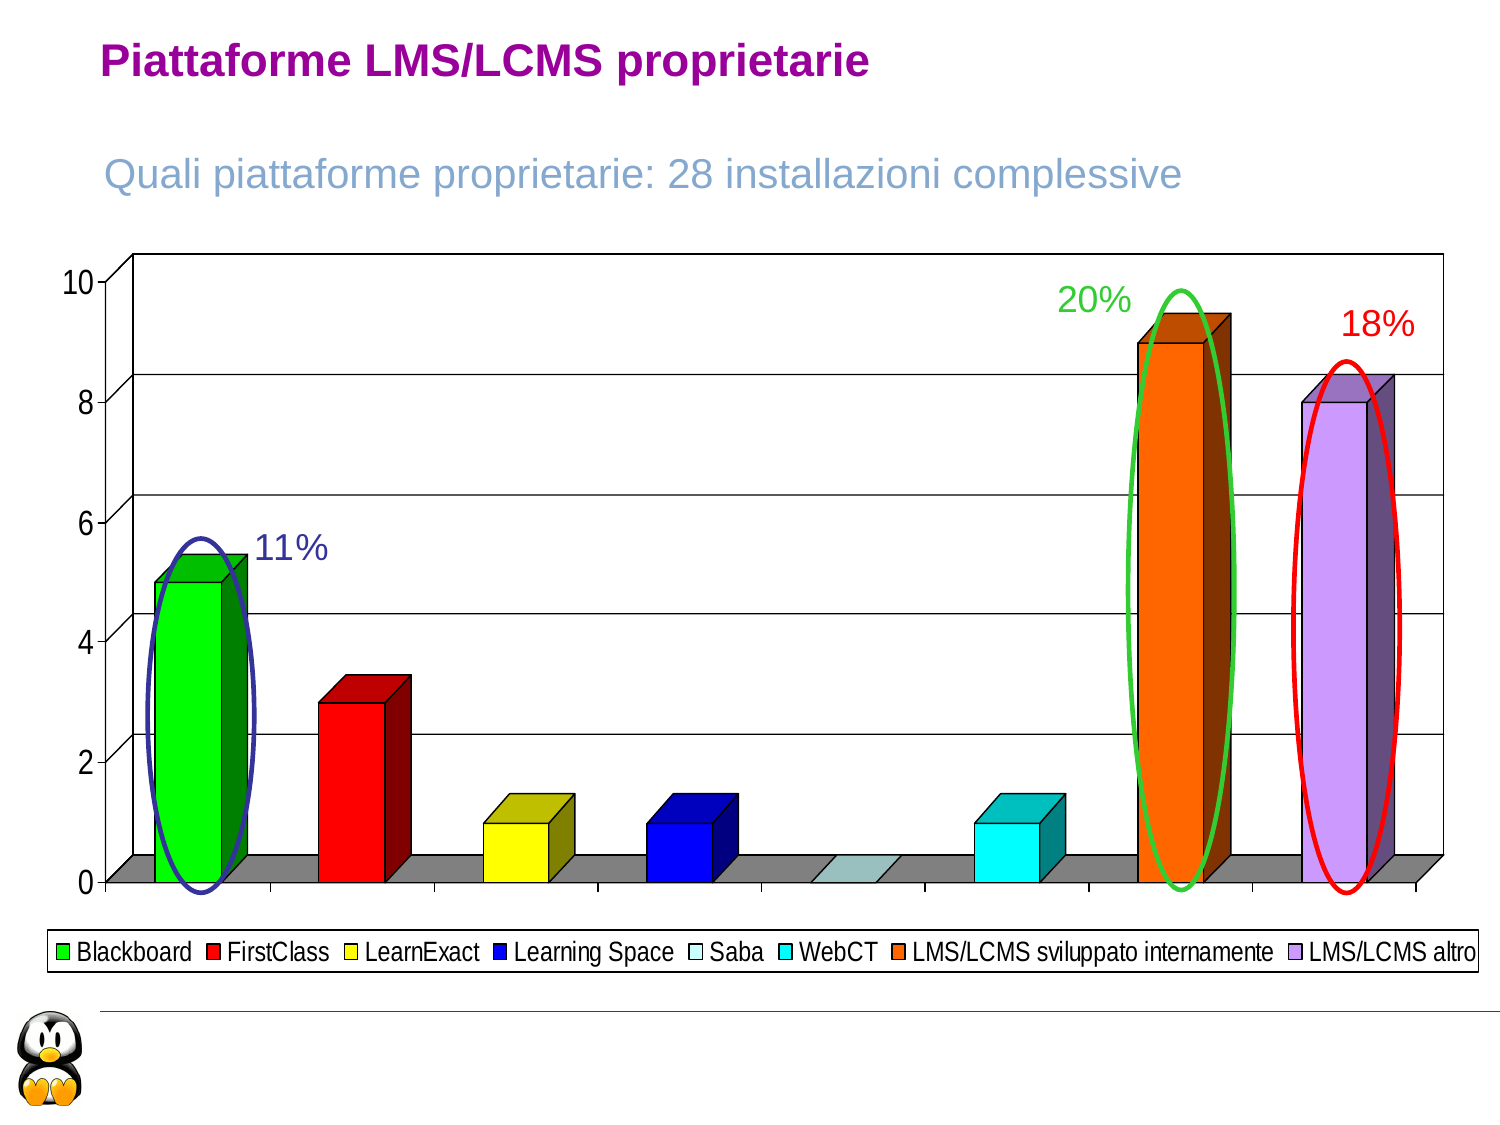

# Piattaforme LMS/LCMS proprietarie
	Quali piattaforme proprietarie: 28 installazioni complessive
20%
18%
11%